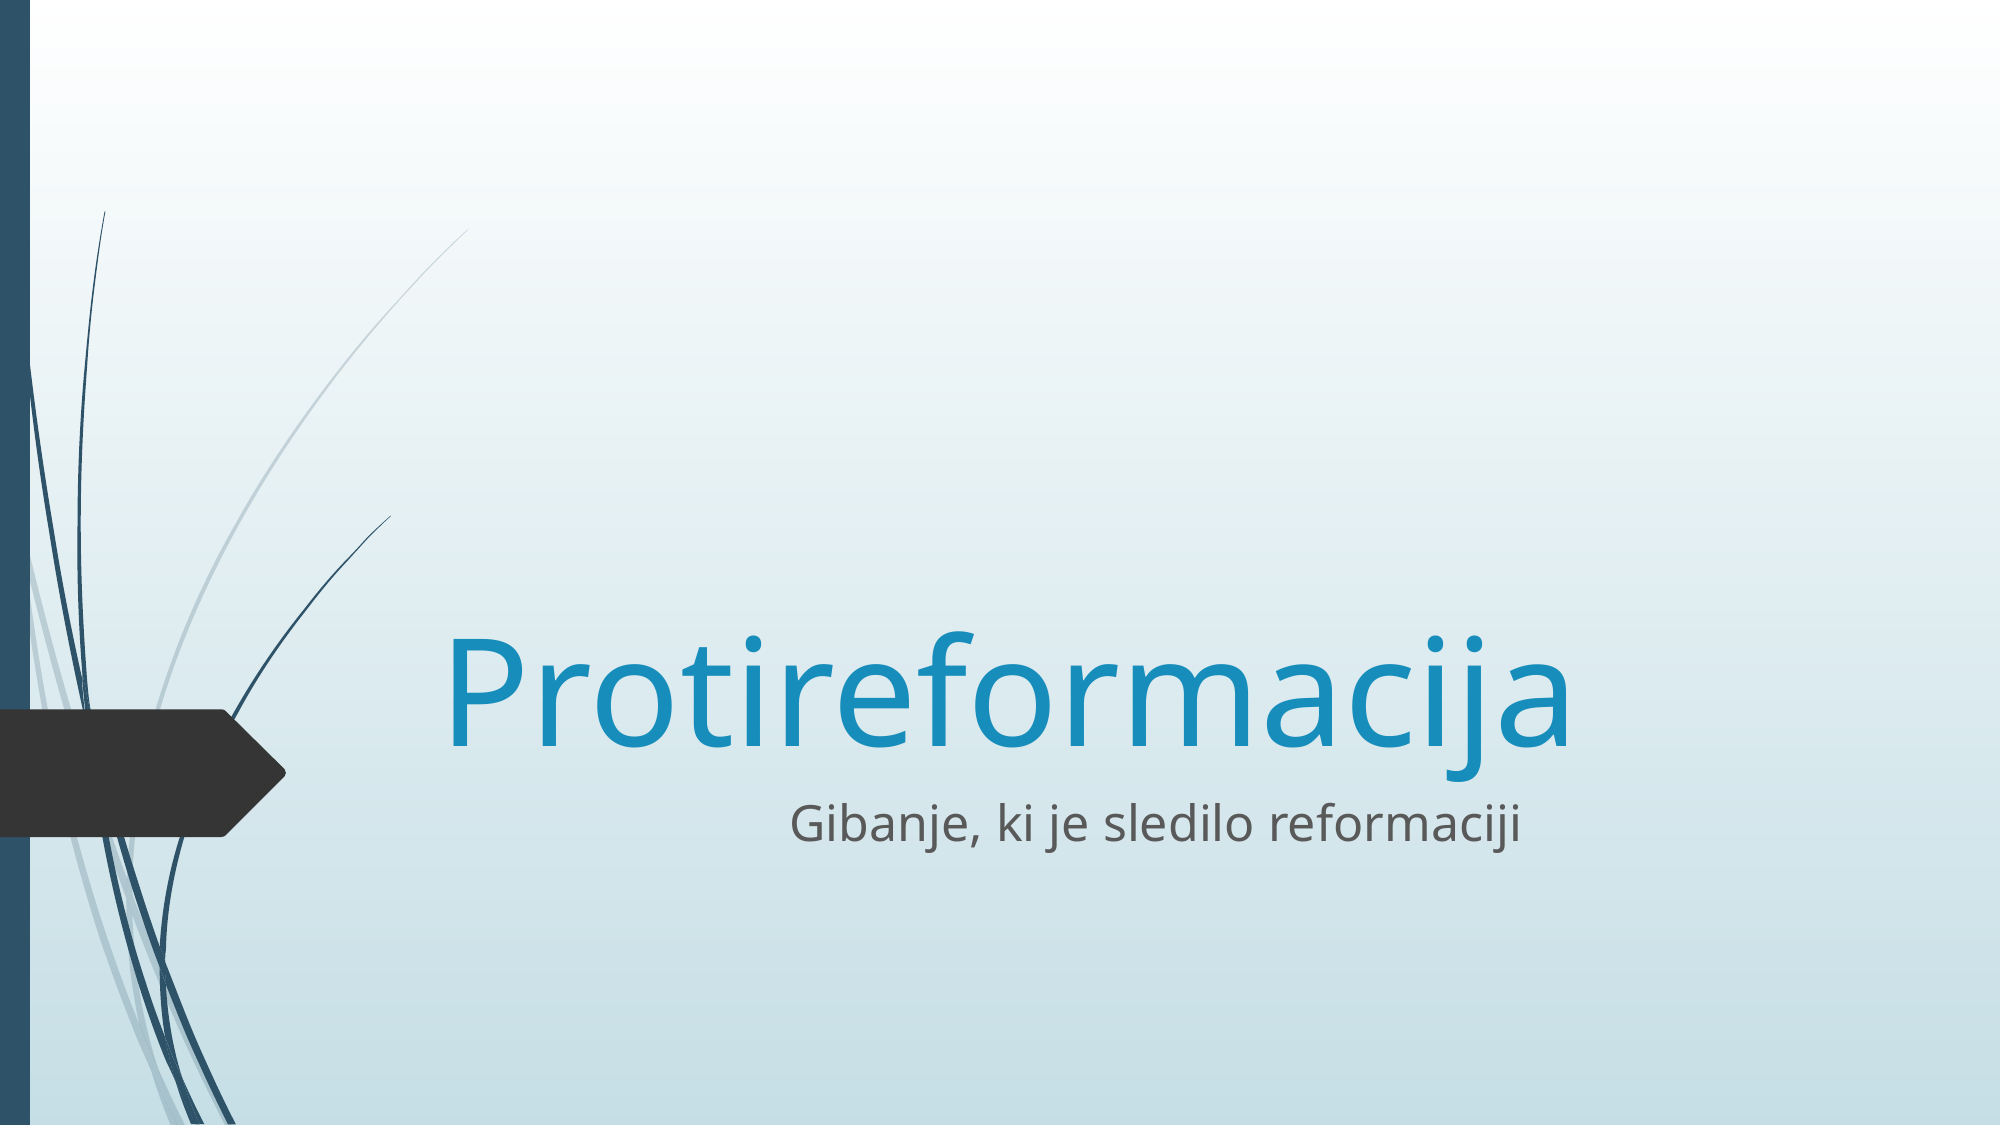

# Protireformacija
Gibanje, ki je sledilo reformaciji